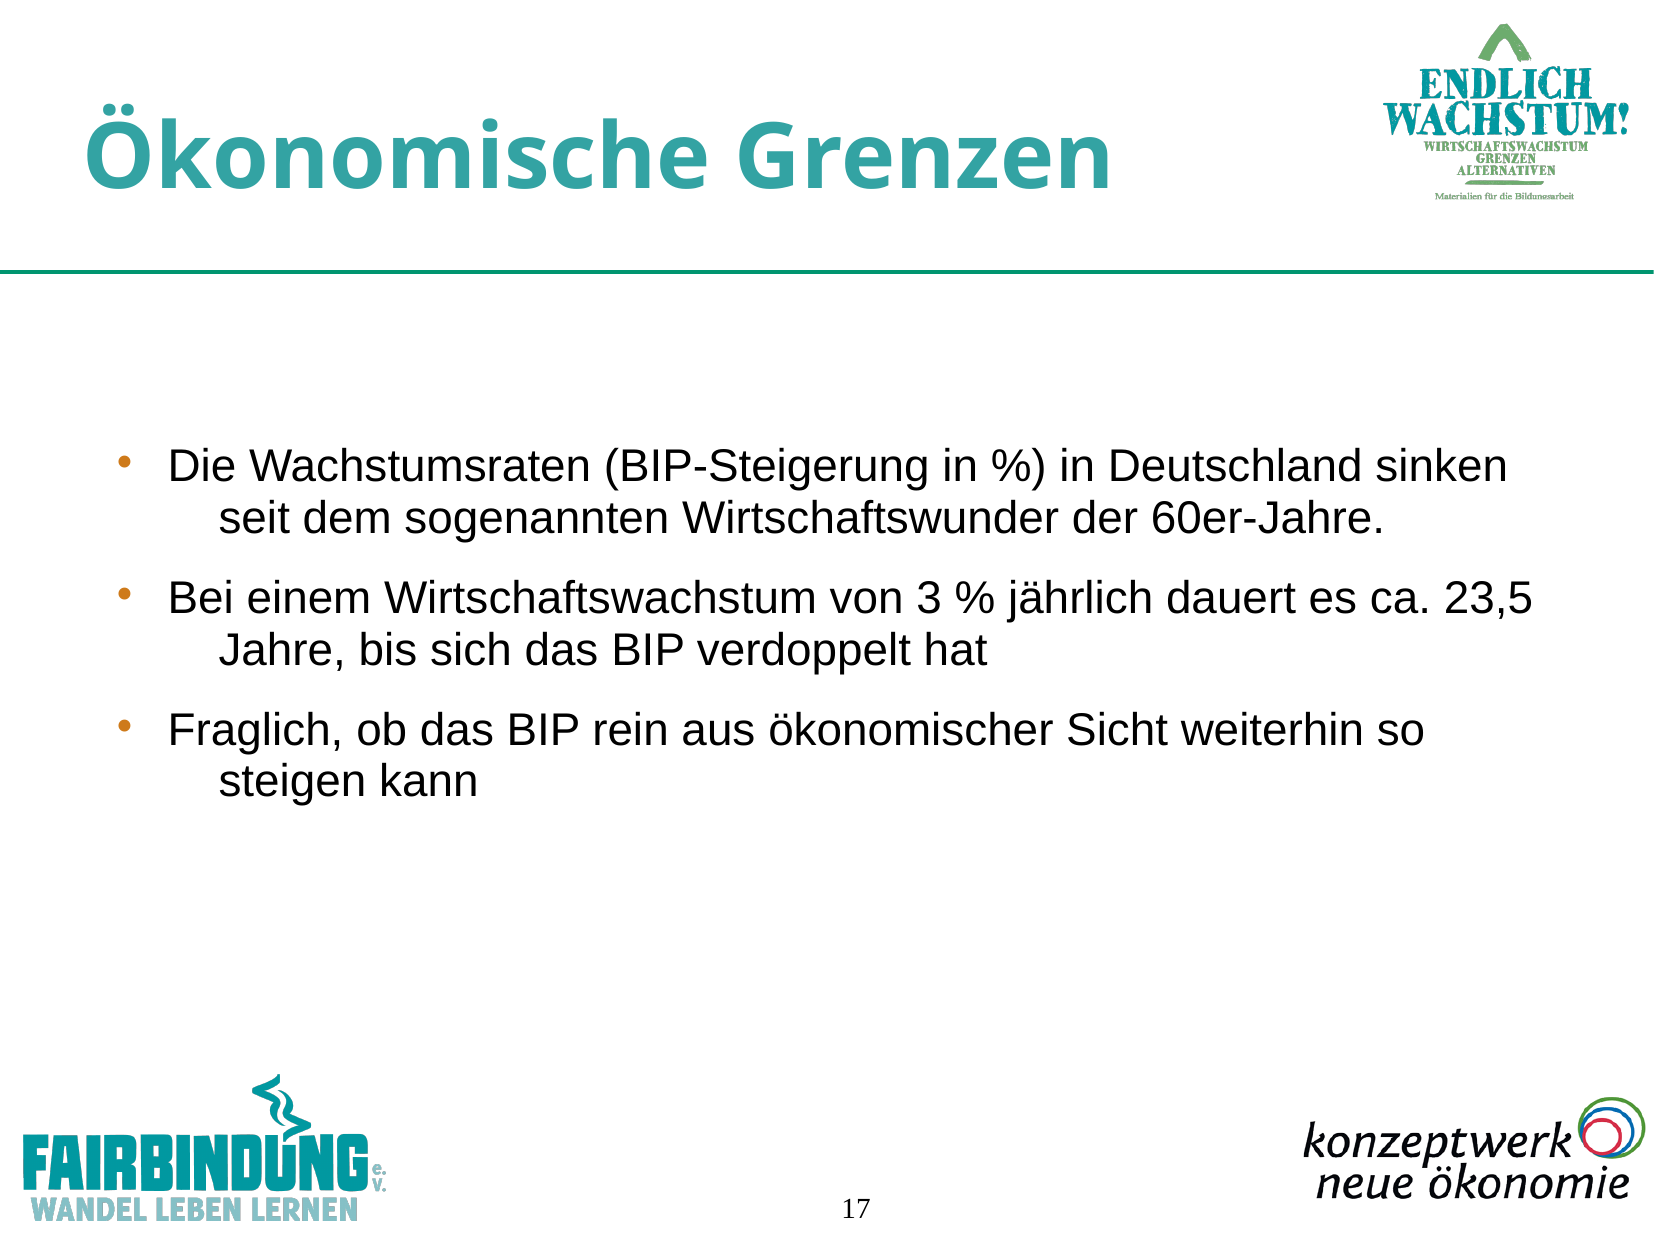

# Ökonomische Grenzen
Die Wachstumsraten (BIP-Steigerung in %) in Deutschland sinken seit dem sogenannten Wirtschaftswunder der 60er-Jahre.
Bei einem Wirtschaftswachstum von 3 % jährlich dauert es ca. 23,5 Jahre, bis sich das BIP verdoppelt hat
Fraglich, ob das BIP rein aus ökonomischer Sicht weiterhin so steigen kann
17